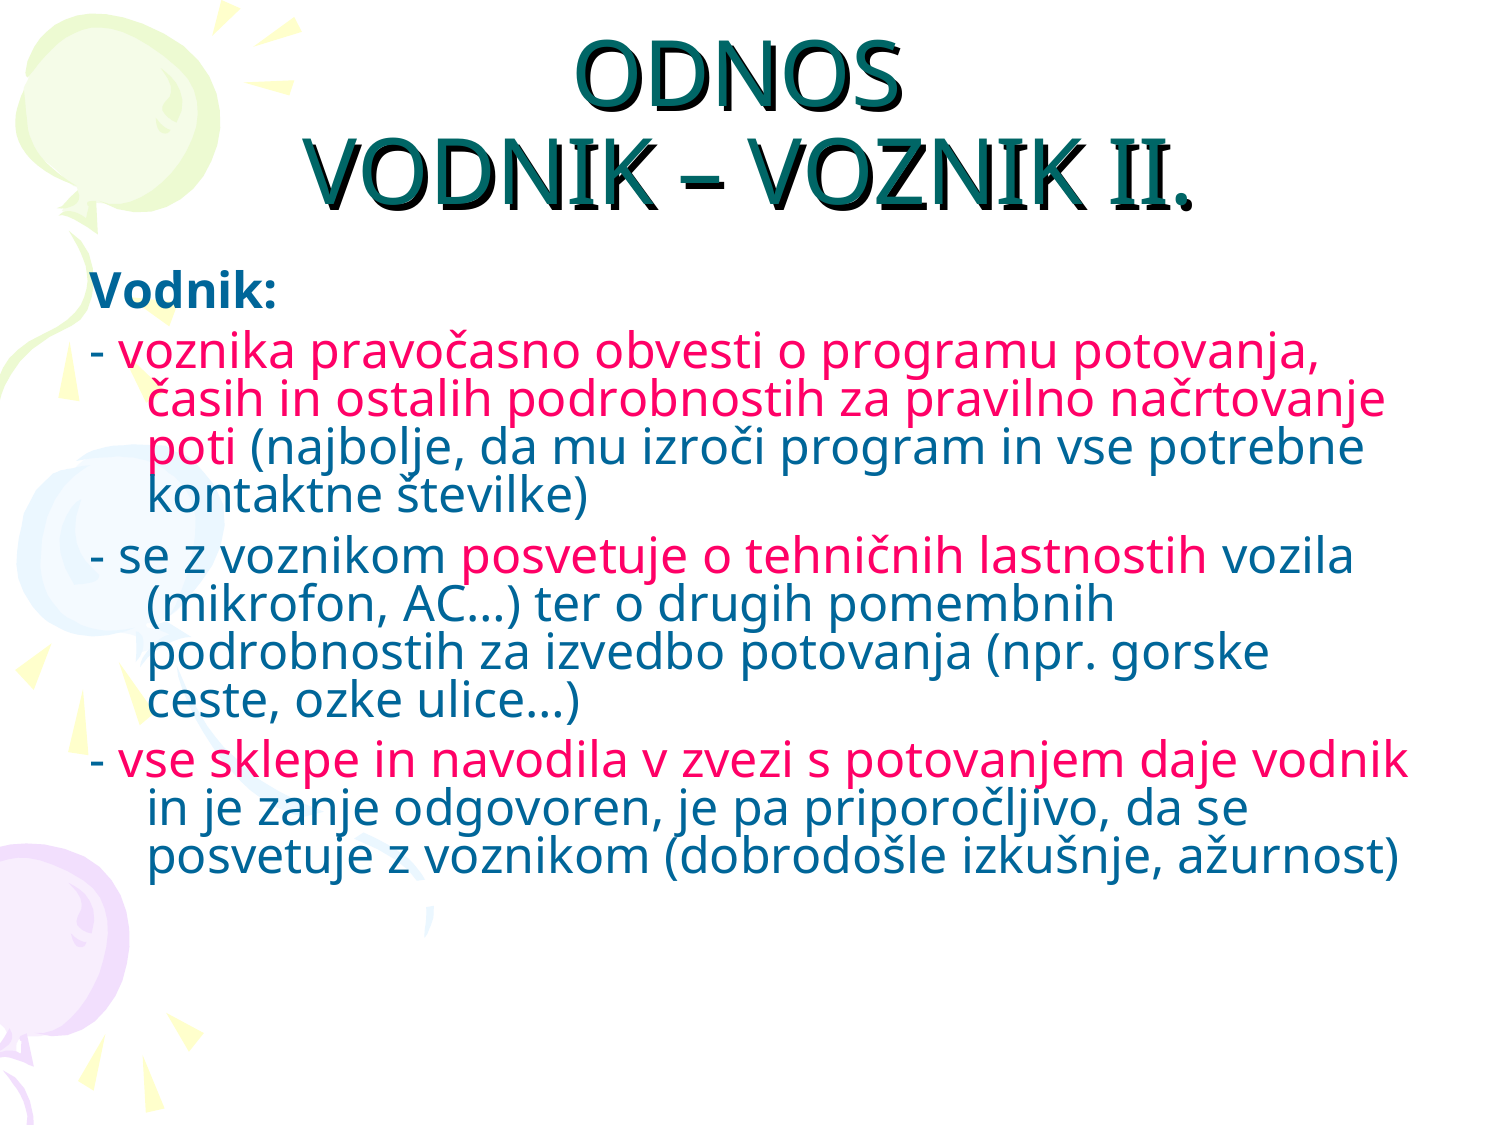

# ODNOS VODNIK – VOZNIK II.
Vodnik:
- voznika pravočasno obvesti o programu potovanja, časih in ostalih podrobnostih za pravilno načrtovanje poti (najbolje, da mu izroči program in vse potrebne kontaktne številke)
- se z voznikom posvetuje o tehničnih lastnostih vozila (mikrofon, AC…) ter o drugih pomembnih podrobnostih za izvedbo potovanja (npr. gorske ceste, ozke ulice…)
- vse sklepe in navodila v zvezi s potovanjem daje vodnik in je zanje odgovoren, je pa priporočljivo, da se posvetuje z voznikom (dobrodošle izkušnje, ažurnost)